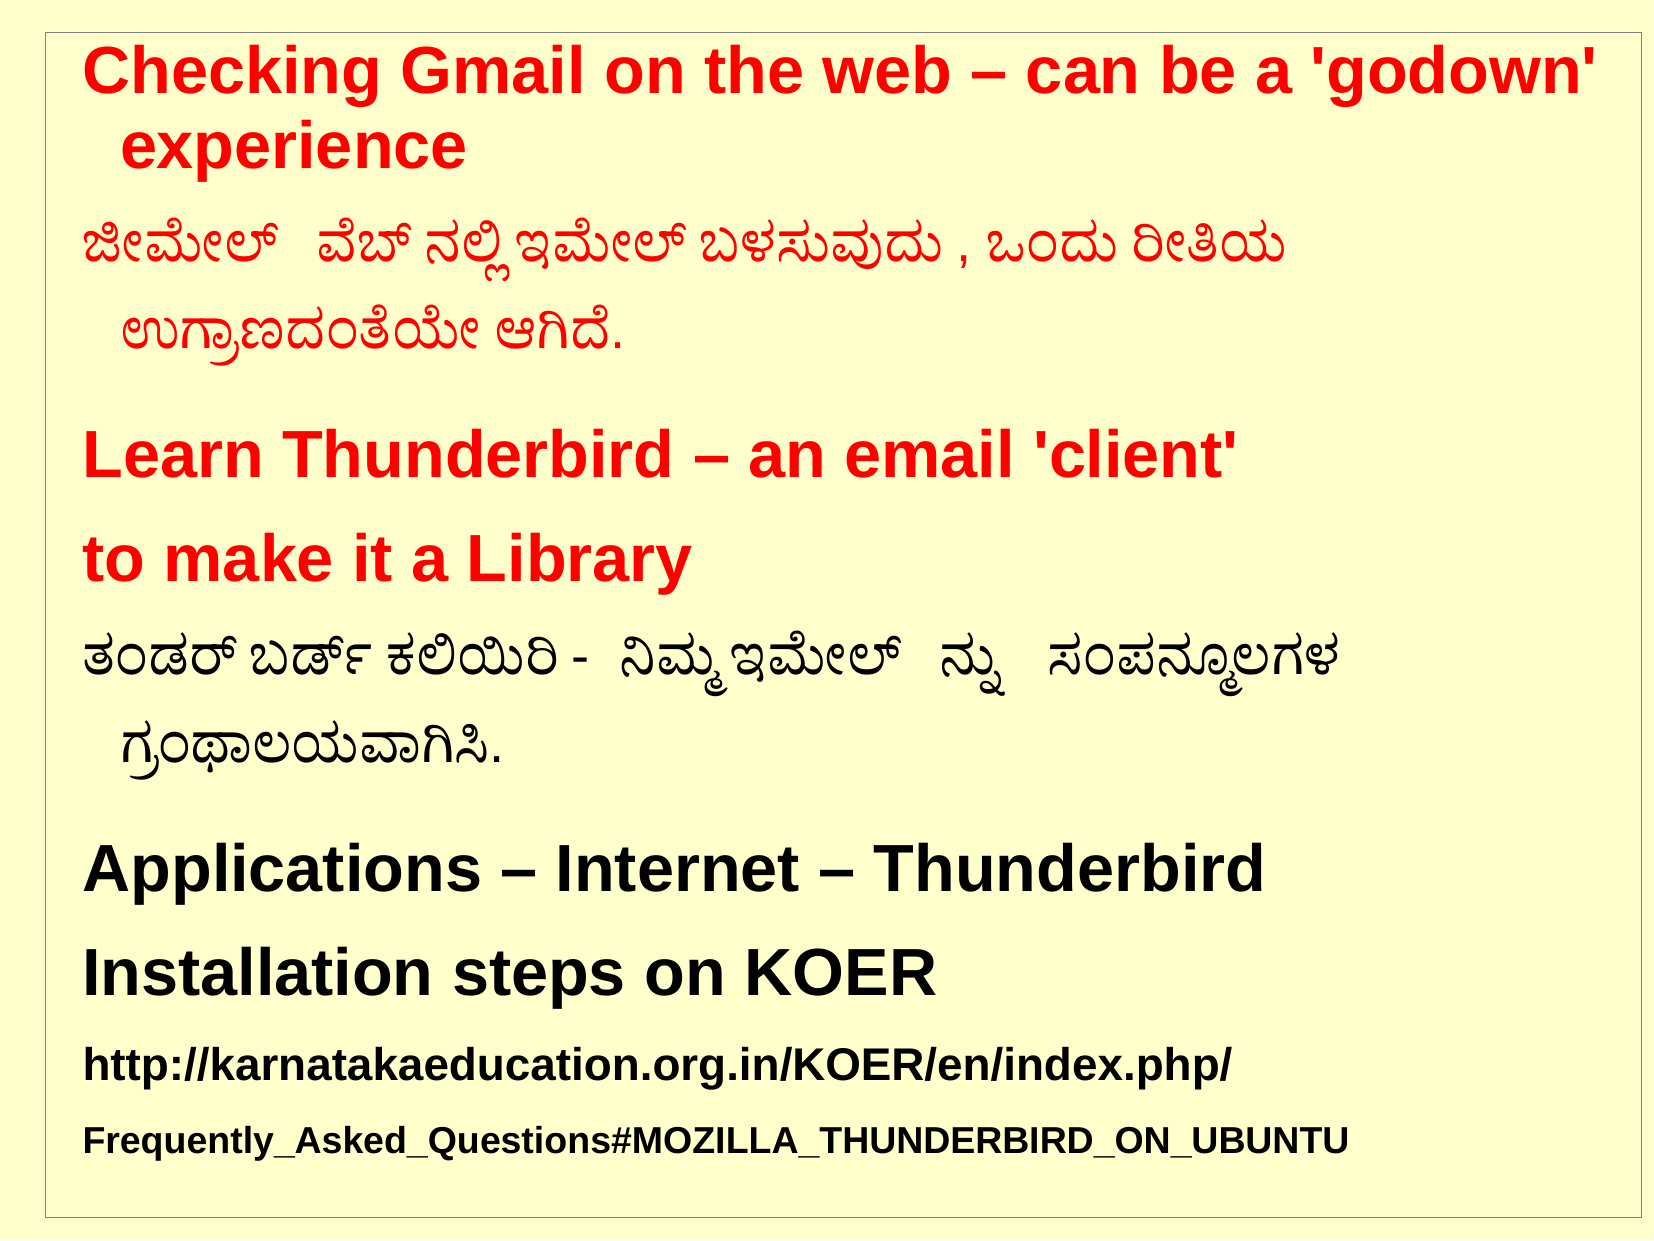

# Checking Gmail on the web – can be a 'godown' experience
ಜೀಮೇಲ್ ವೆಬ್ ನಲ್ಲಿ ಇಮೇಲ್ ಬಳಸುವುದು , ಒಂದು ರೀತಿಯ ಉಗ್ರಾಣದಂತೆಯೇ ಆಗಿದೆ.
Learn Thunderbird – an email 'client'
to make it a Library
ತಂಡರ್ ಬರ್ಡ್ ಕಲಿಯಿರಿ - ನಿಮ್ಮ ಇಮೇಲ್ ನ್ನು ಸಂಪನ್ಮೂಲಗಳ ಗ್ರಂಥಾಲಯವಾಗಿಸಿ.
Applications – Internet – Thunderbird
Installation steps on KOER
http://karnatakaeducation.org.in/KOER/en/index.php/
Frequently_Asked_Questions#MOZILLA_THUNDERBIRD_ON_UBUNTU